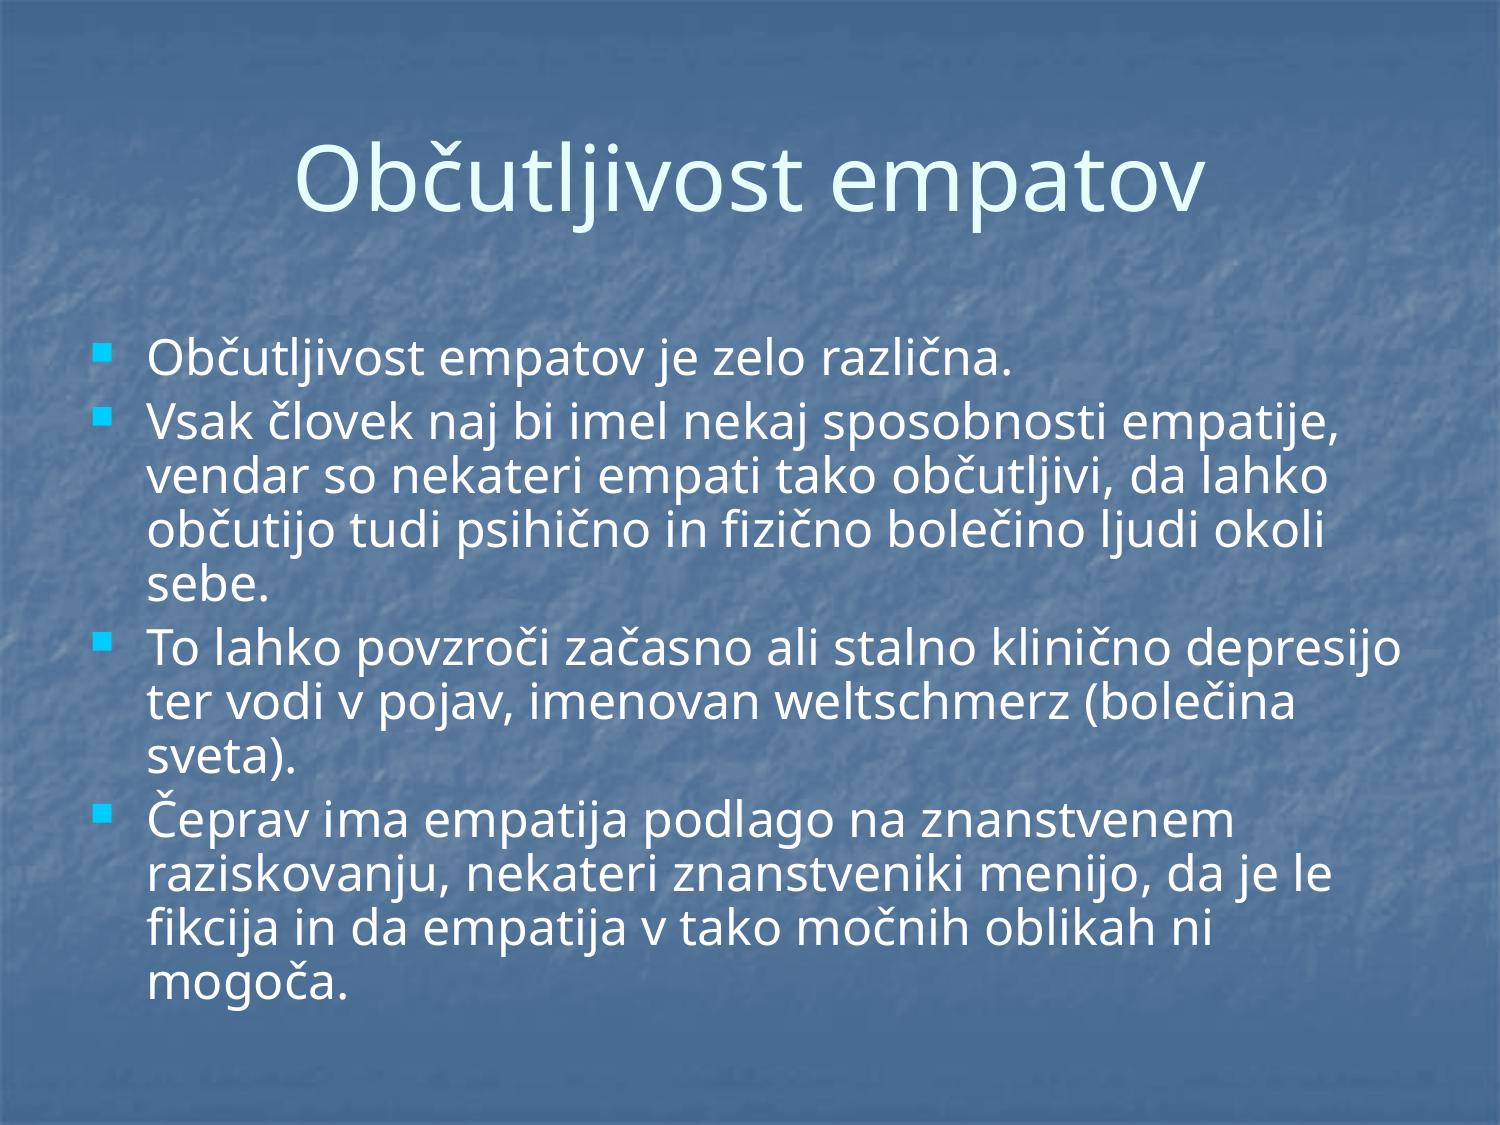

# Občutljivost empatov
Občutljivost empatov je zelo različna.
Vsak človek naj bi imel nekaj sposobnosti empatije, vendar so nekateri empati tako občutljivi, da lahko občutijo tudi psihično in fizično bolečino ljudi okoli sebe.
To lahko povzroči začasno ali stalno klinično depresijo ter vodi v pojav, imenovan weltschmerz (bolečina sveta).
Čeprav ima empatija podlago na znanstvenem raziskovanju, nekateri znanstveniki menijo, da je le fikcija in da empatija v tako močnih oblikah ni mogoča.